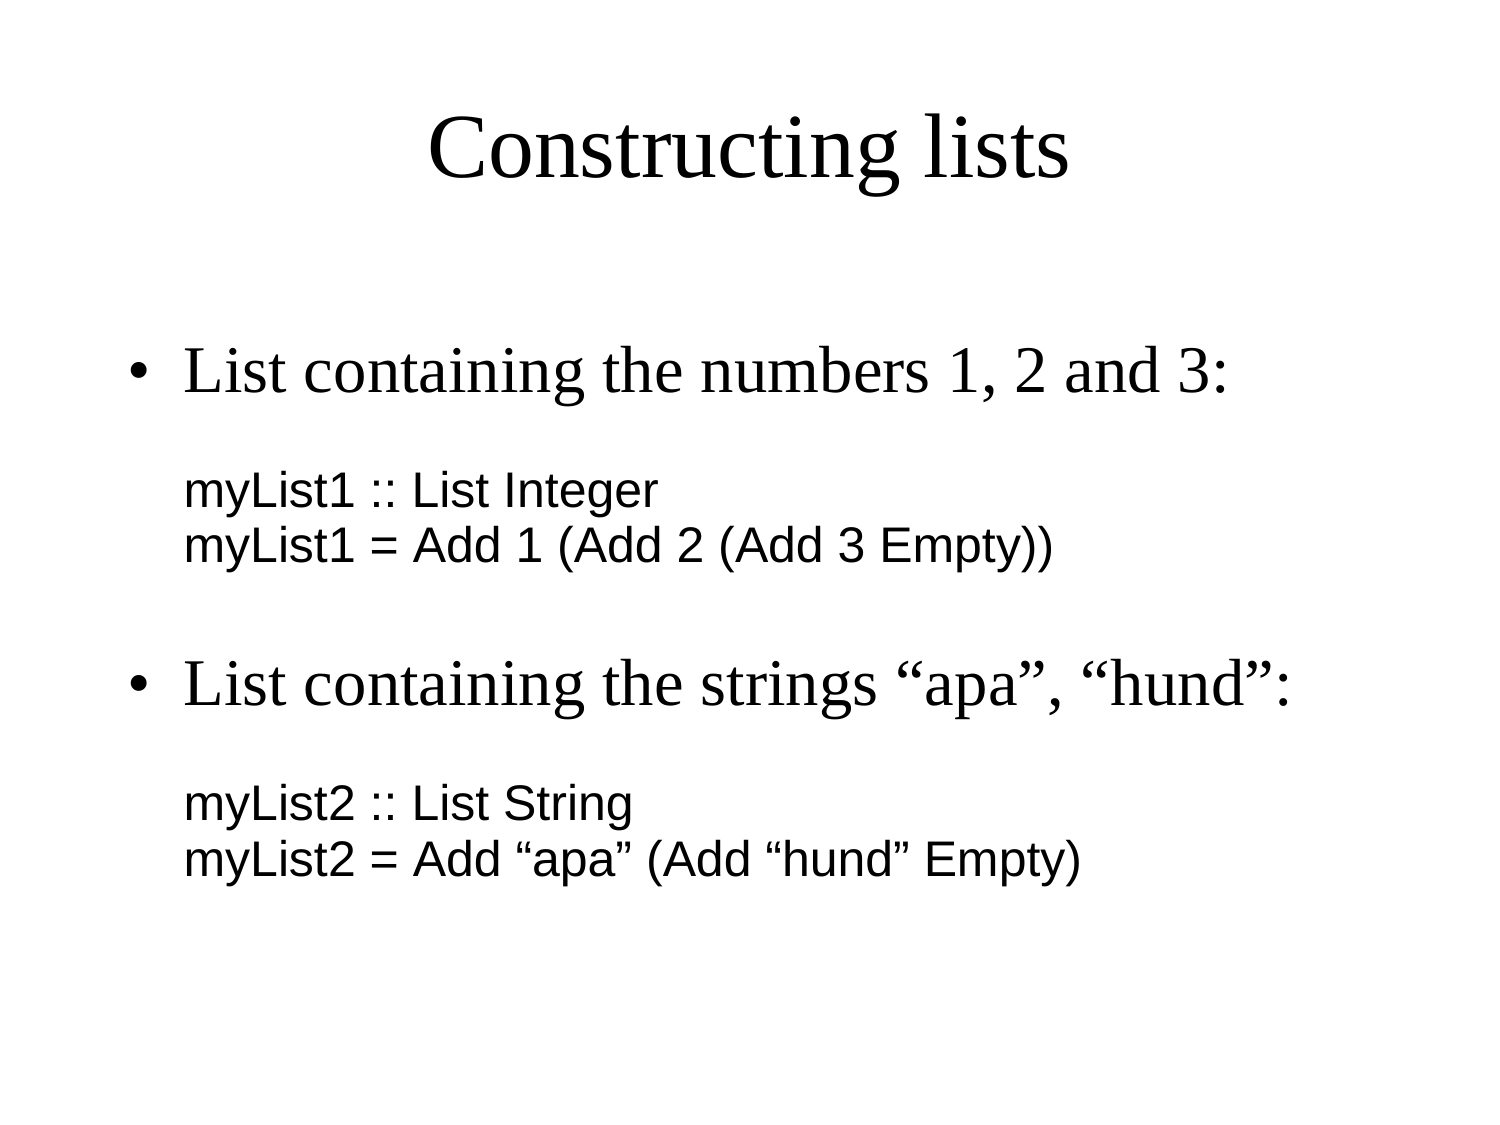

# Constructing lists
List containing the numbers 1, 2 and 3:
myList1 :: List Integer
myList1 = Add 1 (Add 2 (Add 3 Empty))
List containing the strings “apa”, “hund”:
myList2 :: List String
myList2 = Add “apa” (Add “hund” Empty)